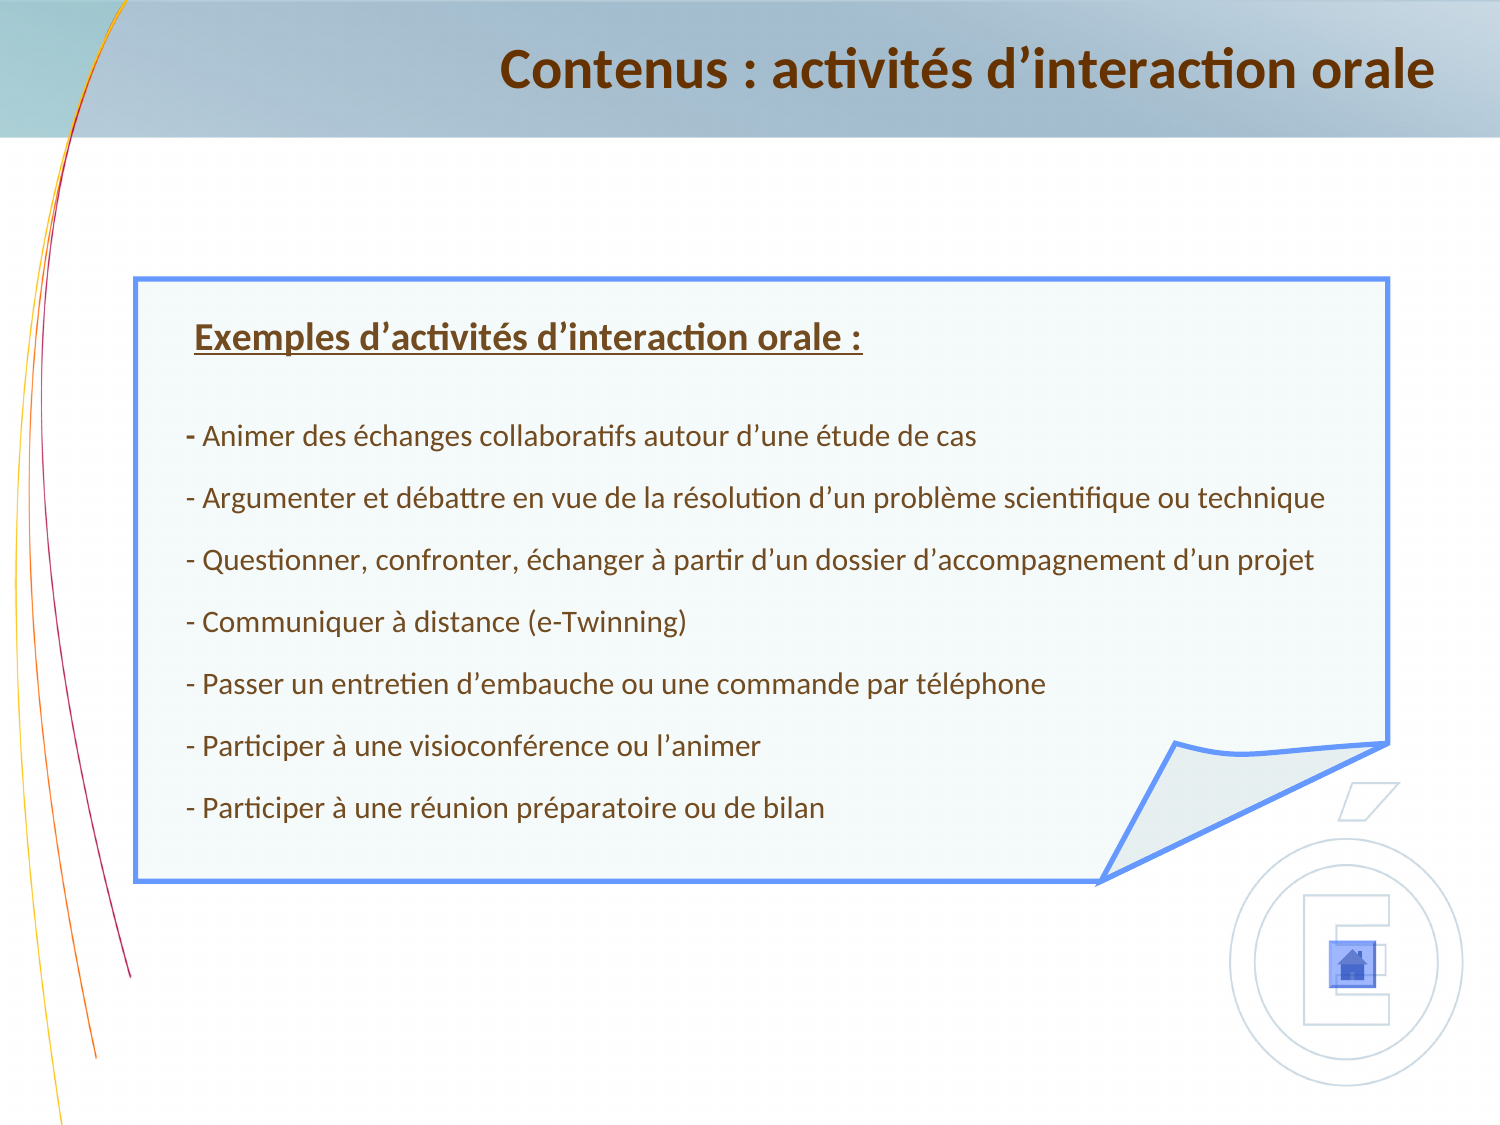

# Contenus : activités d’interaction orale
 Exemples d’activités d’interaction orale :
- Animer des échanges collaboratifs autour d’une étude de cas
- Argumenter et débattre en vue de la résolution d’un problème scientifique ou technique
- Questionner, confronter, échanger à partir d’un dossier d’accompagnement d’un projet
- Communiquer à distance (e-Twinning)
- Passer un entretien d’embauche ou une commande par téléphone
- Participer à une visioconférence ou l’animer
- Participer à une réunion préparatoire ou de bilan